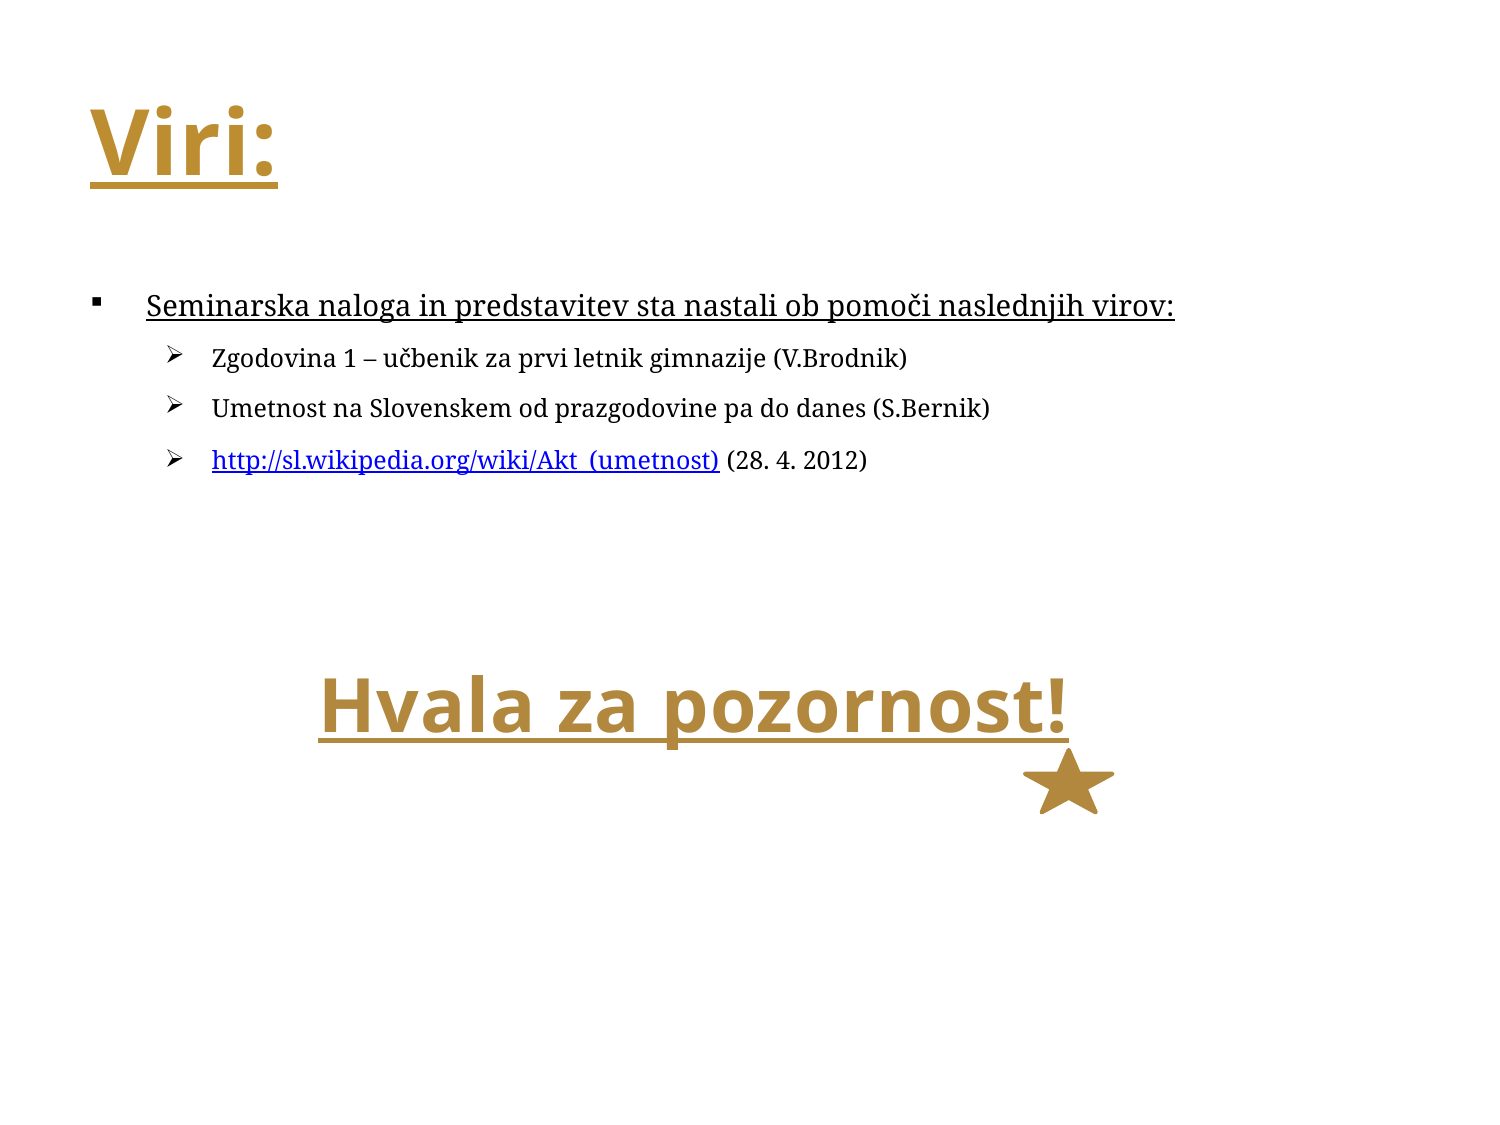

# Viri:
Seminarska naloga in predstavitev sta nastali ob pomoči naslednjih virov:
Zgodovina 1 – učbenik za prvi letnik gimnazije (V.Brodnik)
Umetnost na Slovenskem od prazgodovine pa do danes (S.Bernik)
http://sl.wikipedia.org/wiki/Akt_(umetnost) (28. 4. 2012)
Hvala za pozornost!